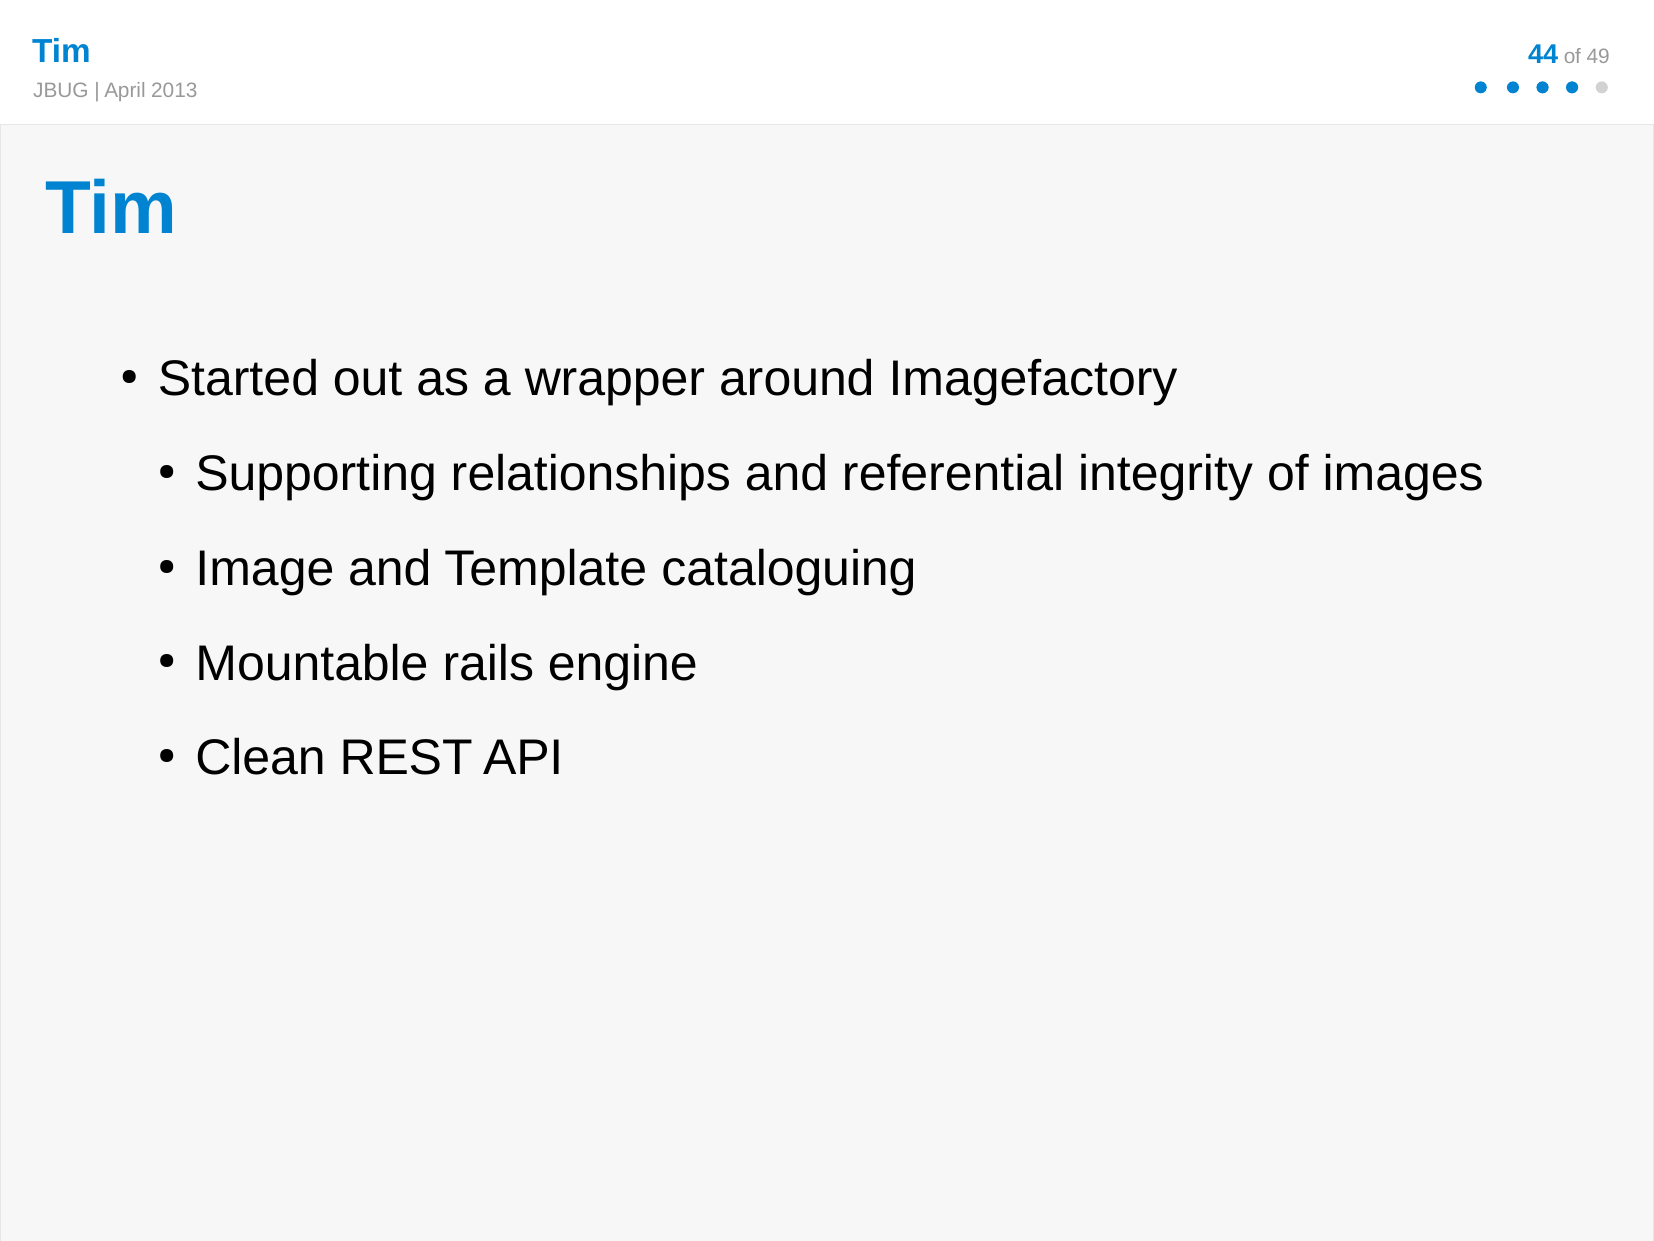

 of 49
Tim
JBUG | April 2013
# Tim
Started out as a wrapper around Imagefactory
Supporting relationships and referential integrity of images
Image and Template cataloguing
Mountable rails engine
Clean REST API